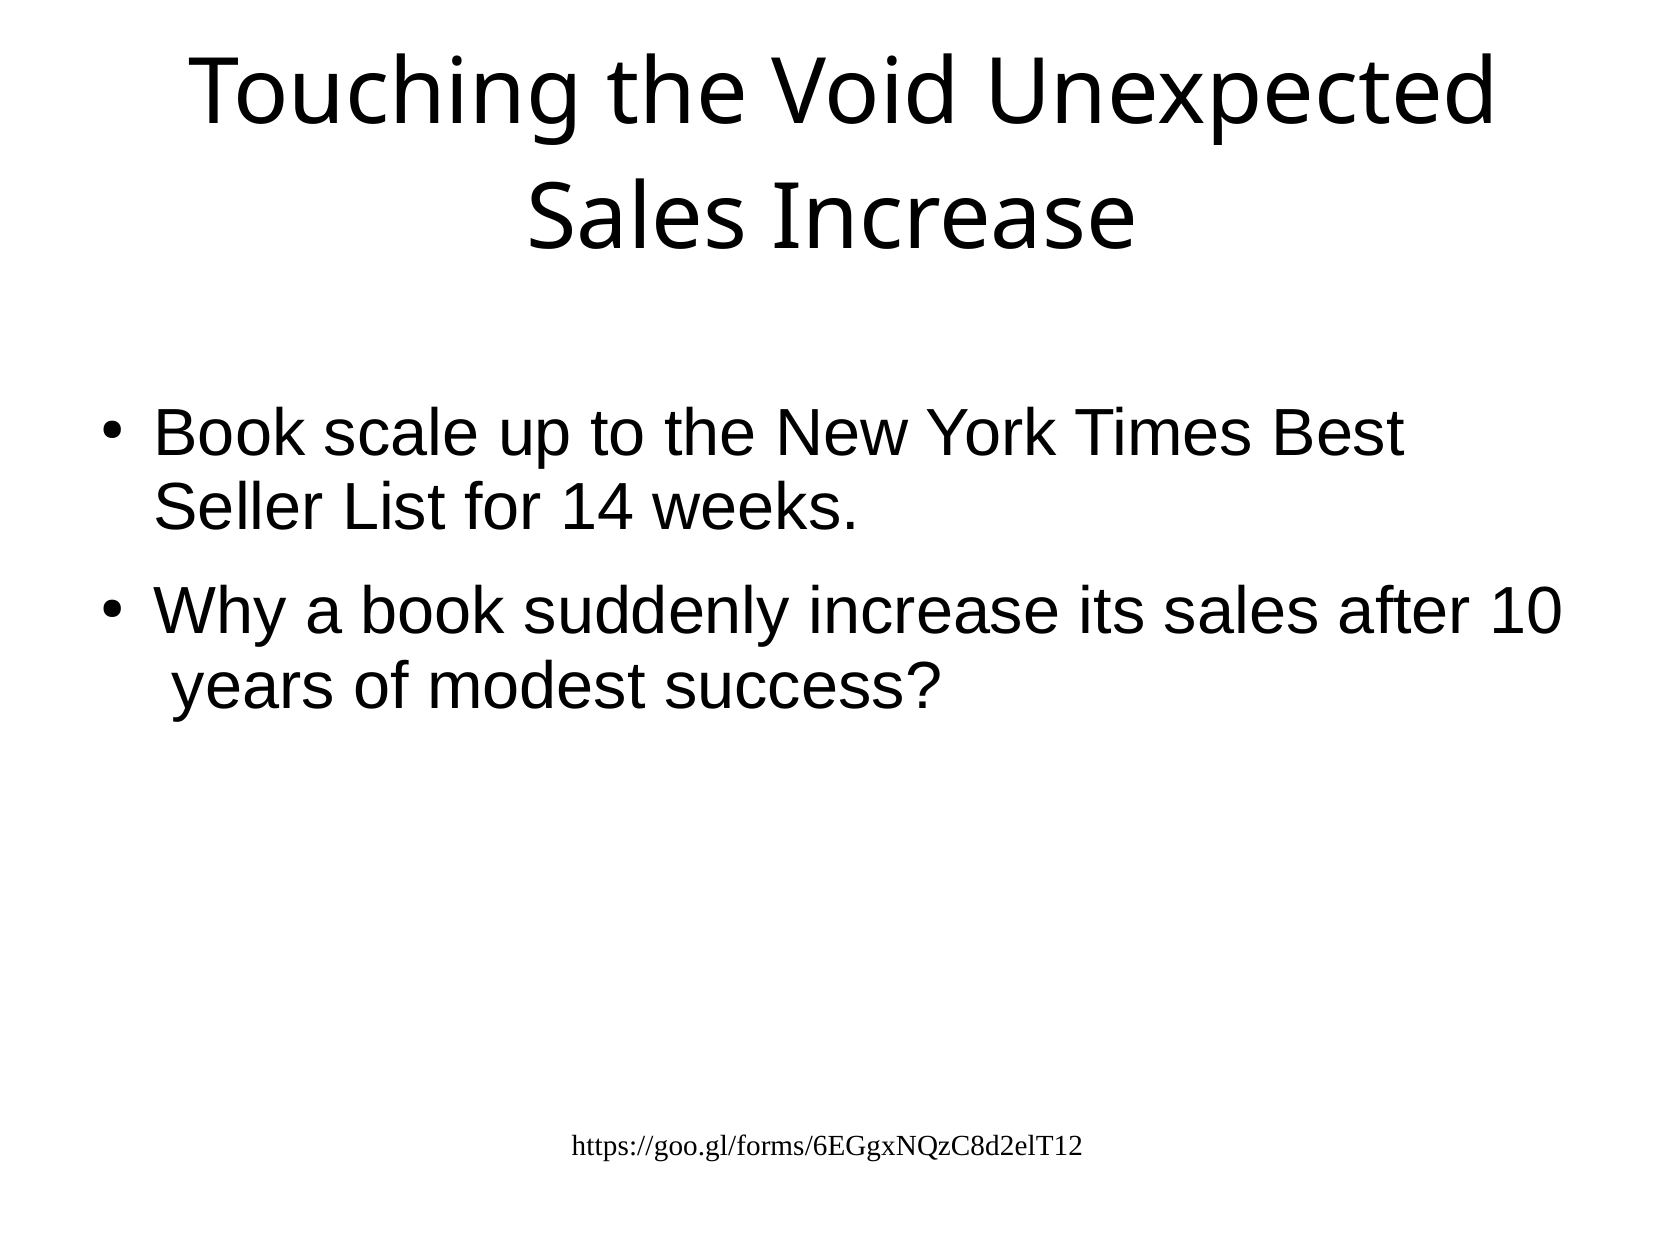

# Touching the Void Unexpected Sales Increase
Book scale up to the New York Times Best Seller List for 14 weeks.
Why a book suddenly increase its sales after 10 years of modest success?
https://goo.gl/forms/6EGgxNQzC8d2elT12